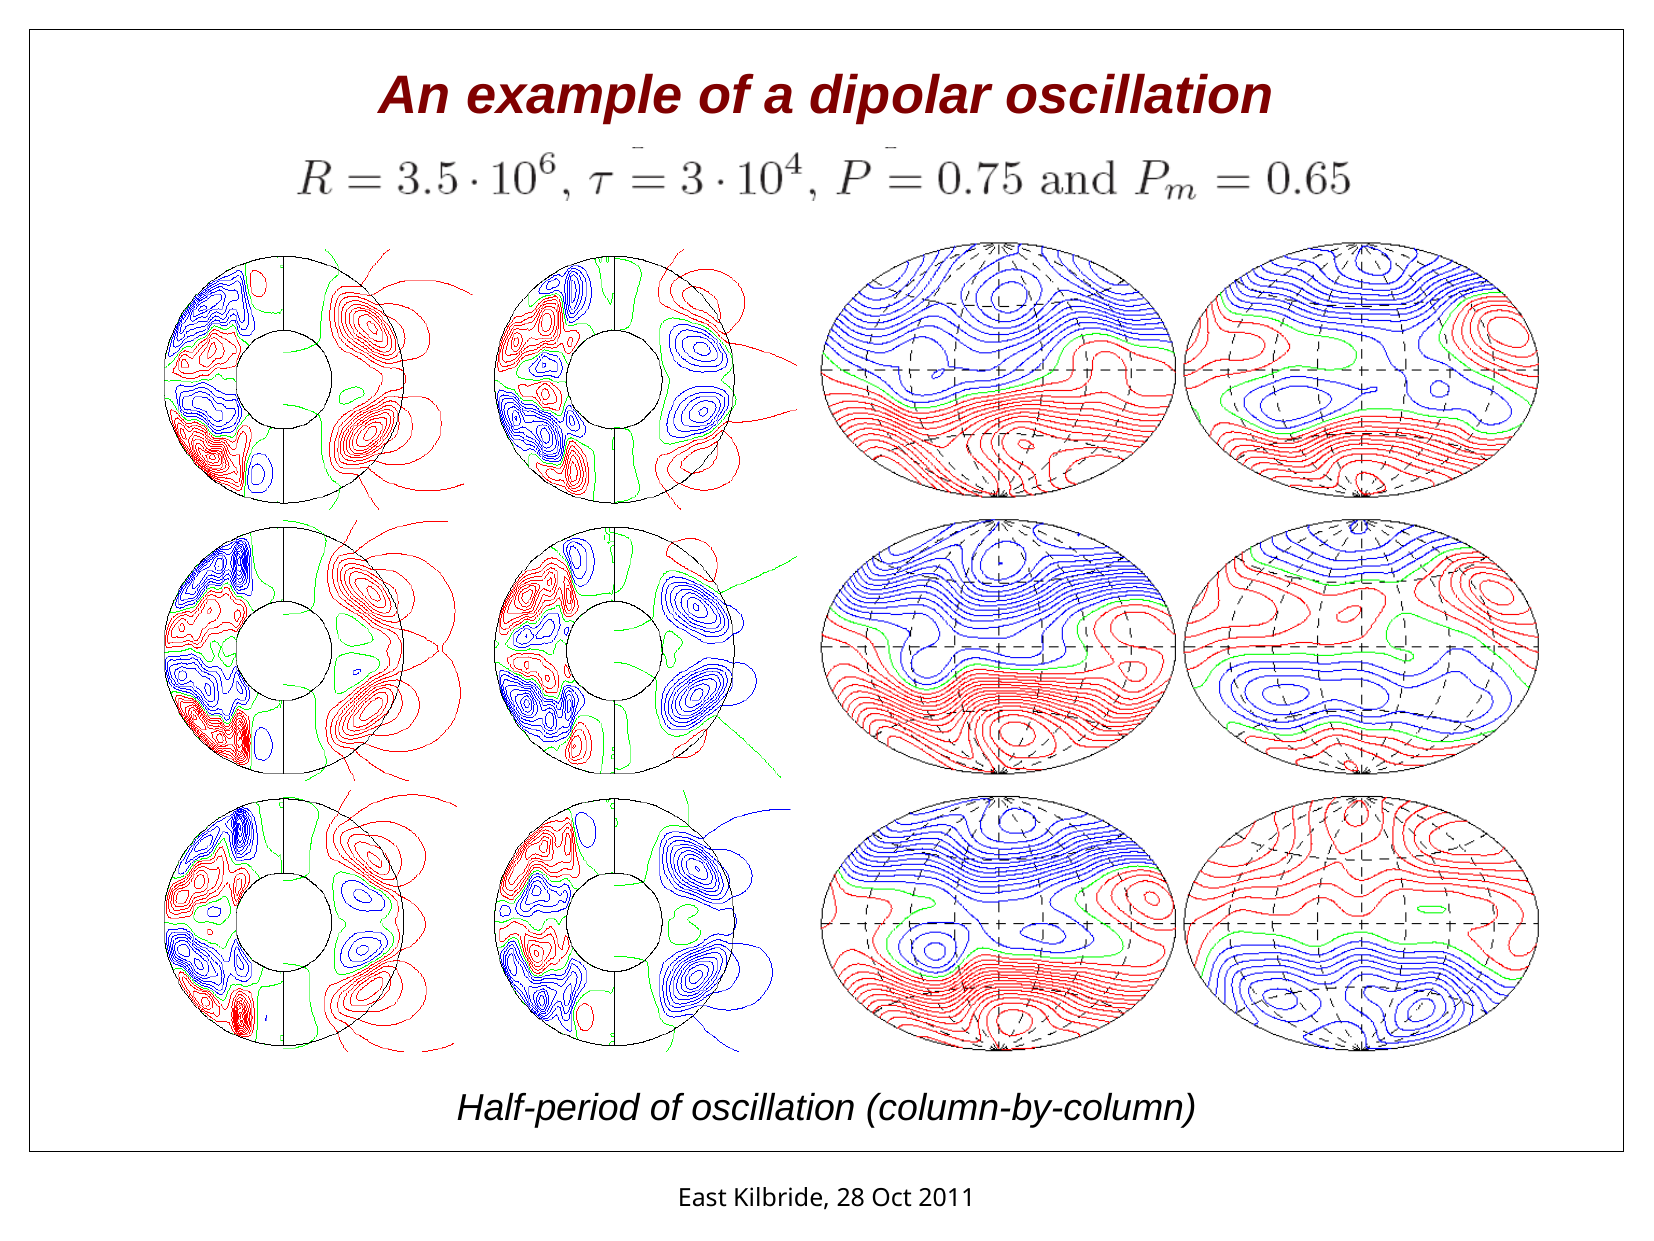

An example of a dipolar oscillation
Half-period of oscillation (column-by-column)
East Kilbride, 28 Oct 2011